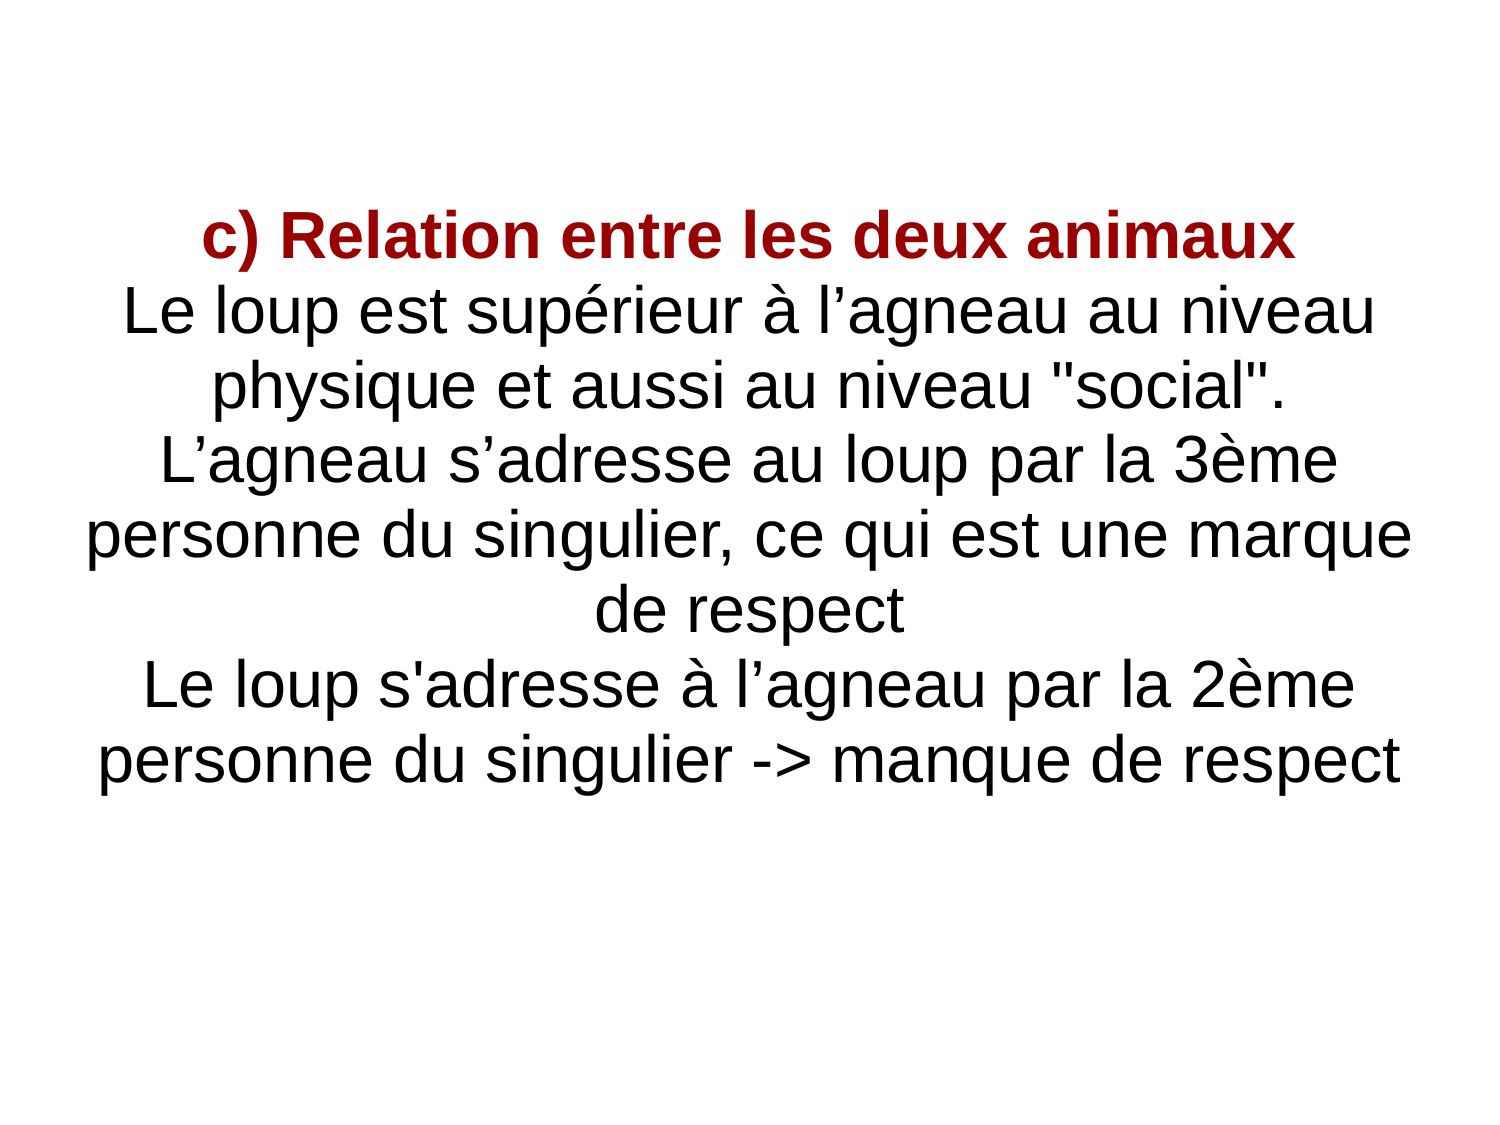

# c) Relation entre les deux animaux Le loup est supérieur à l’agneau au niveau physique et aussi au niveau "social". L’agneau s’adresse au loup par la 3ème personne du singulier, ce qui est une marque de respect Le loup s'adresse à l’agneau par la 2ème personne du singulier -> manque de respect